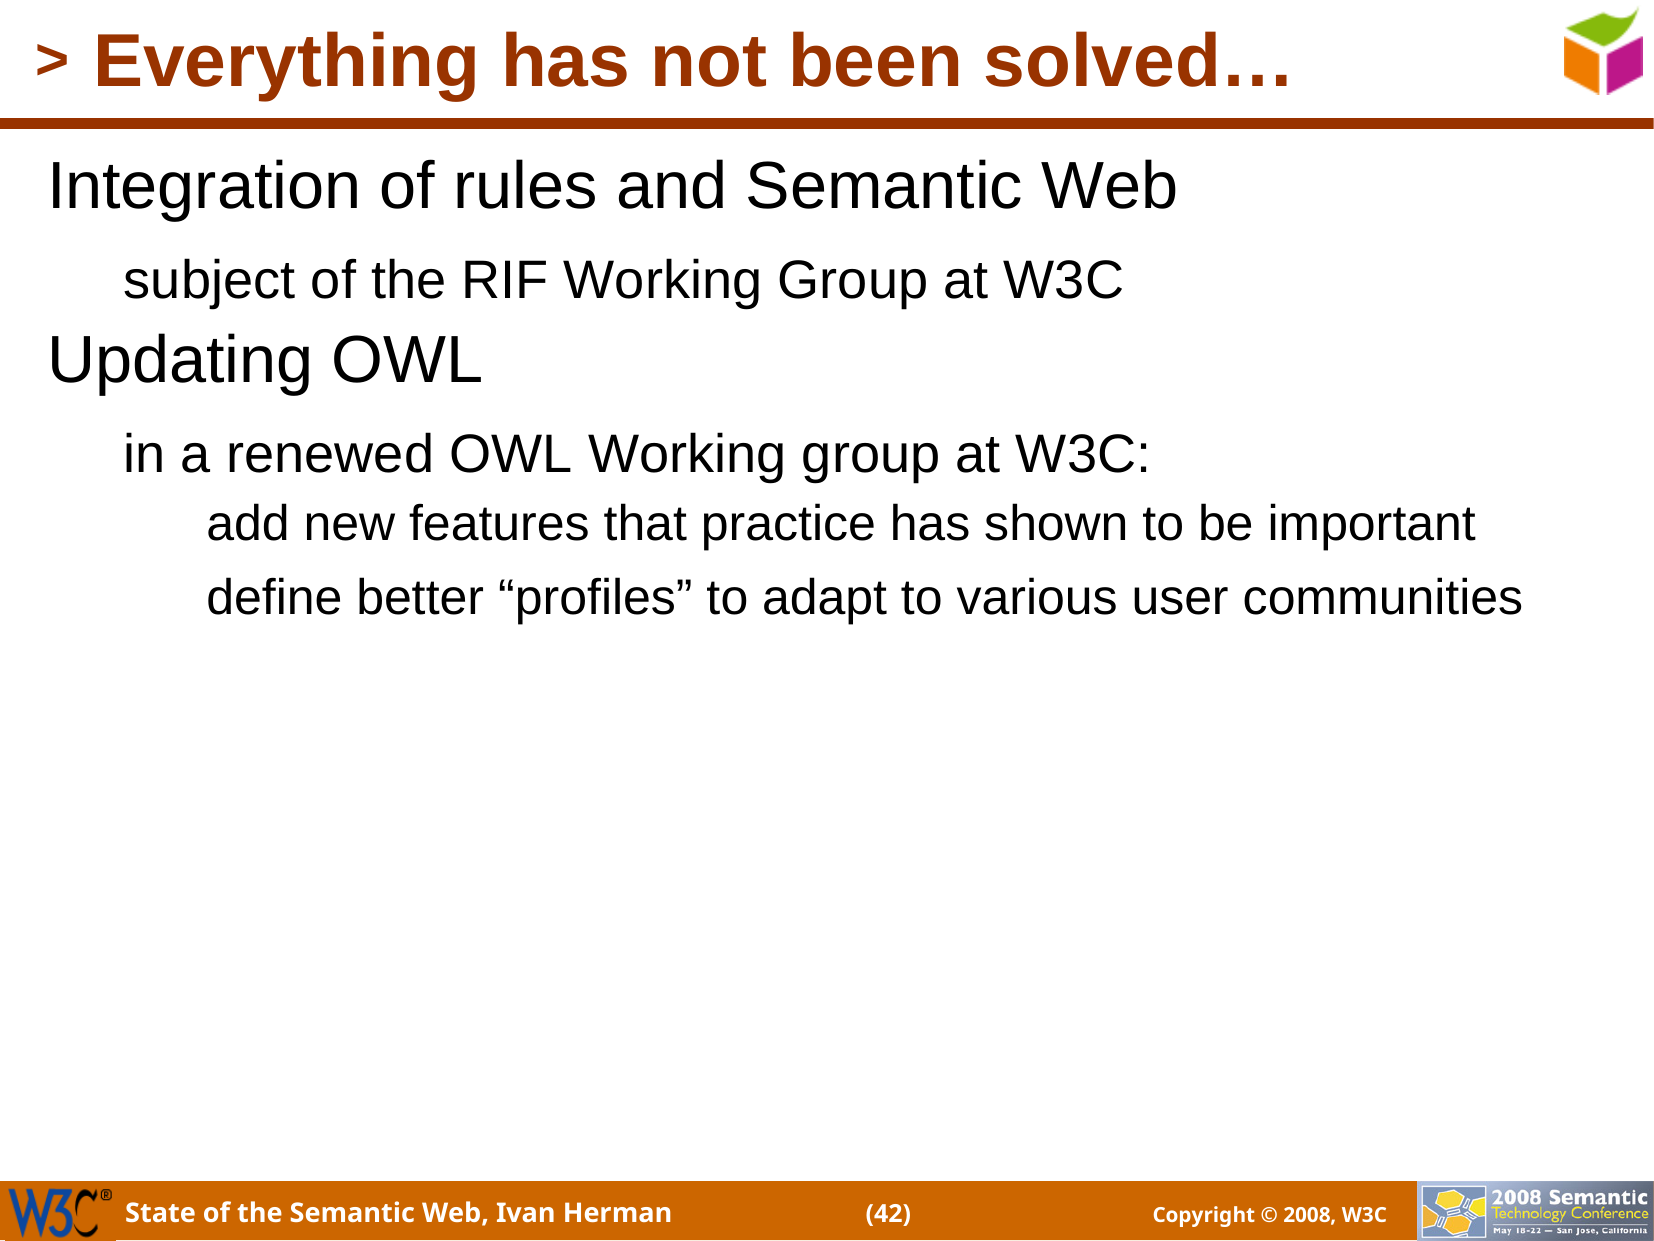

# Everything has not been solved…
Integration of rules and Semantic Web
subject of the RIF Working Group at W3C
Updating OWL
in a renewed OWL Working group at W3C:
add new features that practice has shown to be important
define better “profiles” to adapt to various user communities